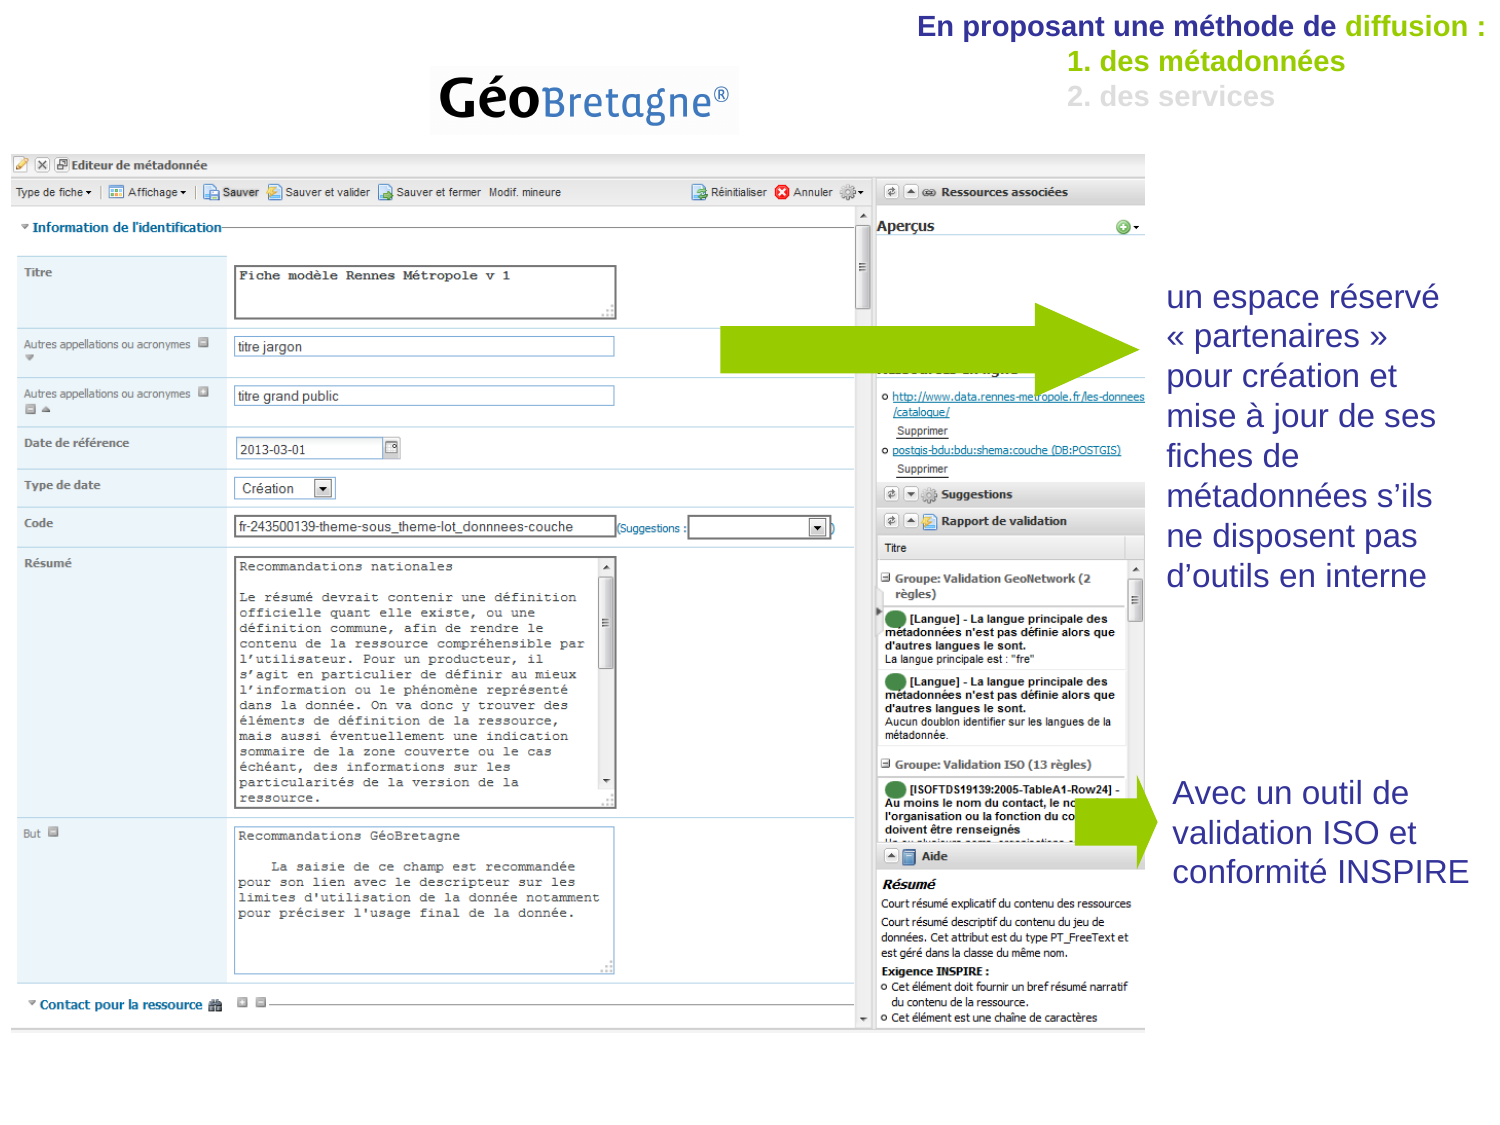

En proposant une méthode de diffusion :
	1. des métadonnées
	2. des services
un espace réservé « partenaires » pour création et mise à jour de ses fiches de métadonnées s’ils ne disposent pas d’outils en interne
Avec un outil de validation ISO et conformité INSPIRE